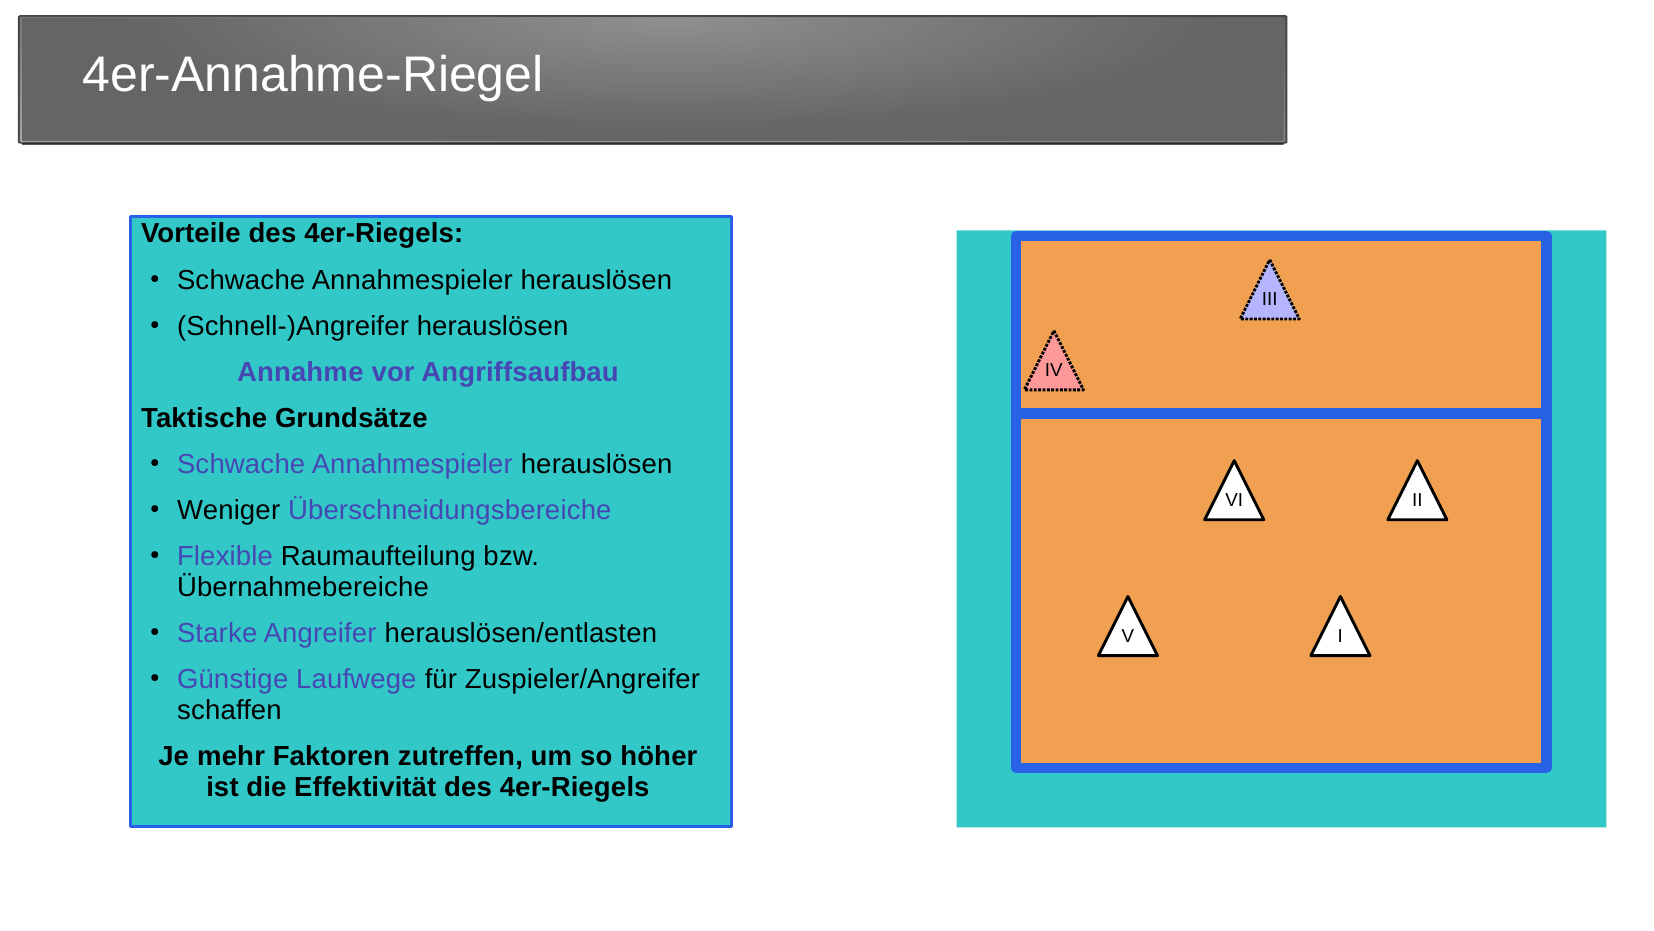

# 4er-Annahme-Riegel
Vorteile des 4er-Riegels:
Schwache Annahmespieler herauslösen
(Schnell-)Angreifer herauslösen
Annahme vor Angriffsaufbau
Taktische Grundsätze
Schwache Annahmespieler herauslösen
Weniger Überschneidungsbereiche
Flexible Raumaufteilung bzw. Übernahmebereiche
Starke Angreifer herauslösen/entlasten
Günstige Laufwege für Zuspieler/Angreifer schaffen
Je mehr Faktoren zutreffen, um so höher ist die Effektivität des 4er-Riegels
III
IV
VI
II
I
V
I
I
I
I
I
I
II
II
II
III
III
III
IV
IV
IV
V
V
V
VI
VI
VI